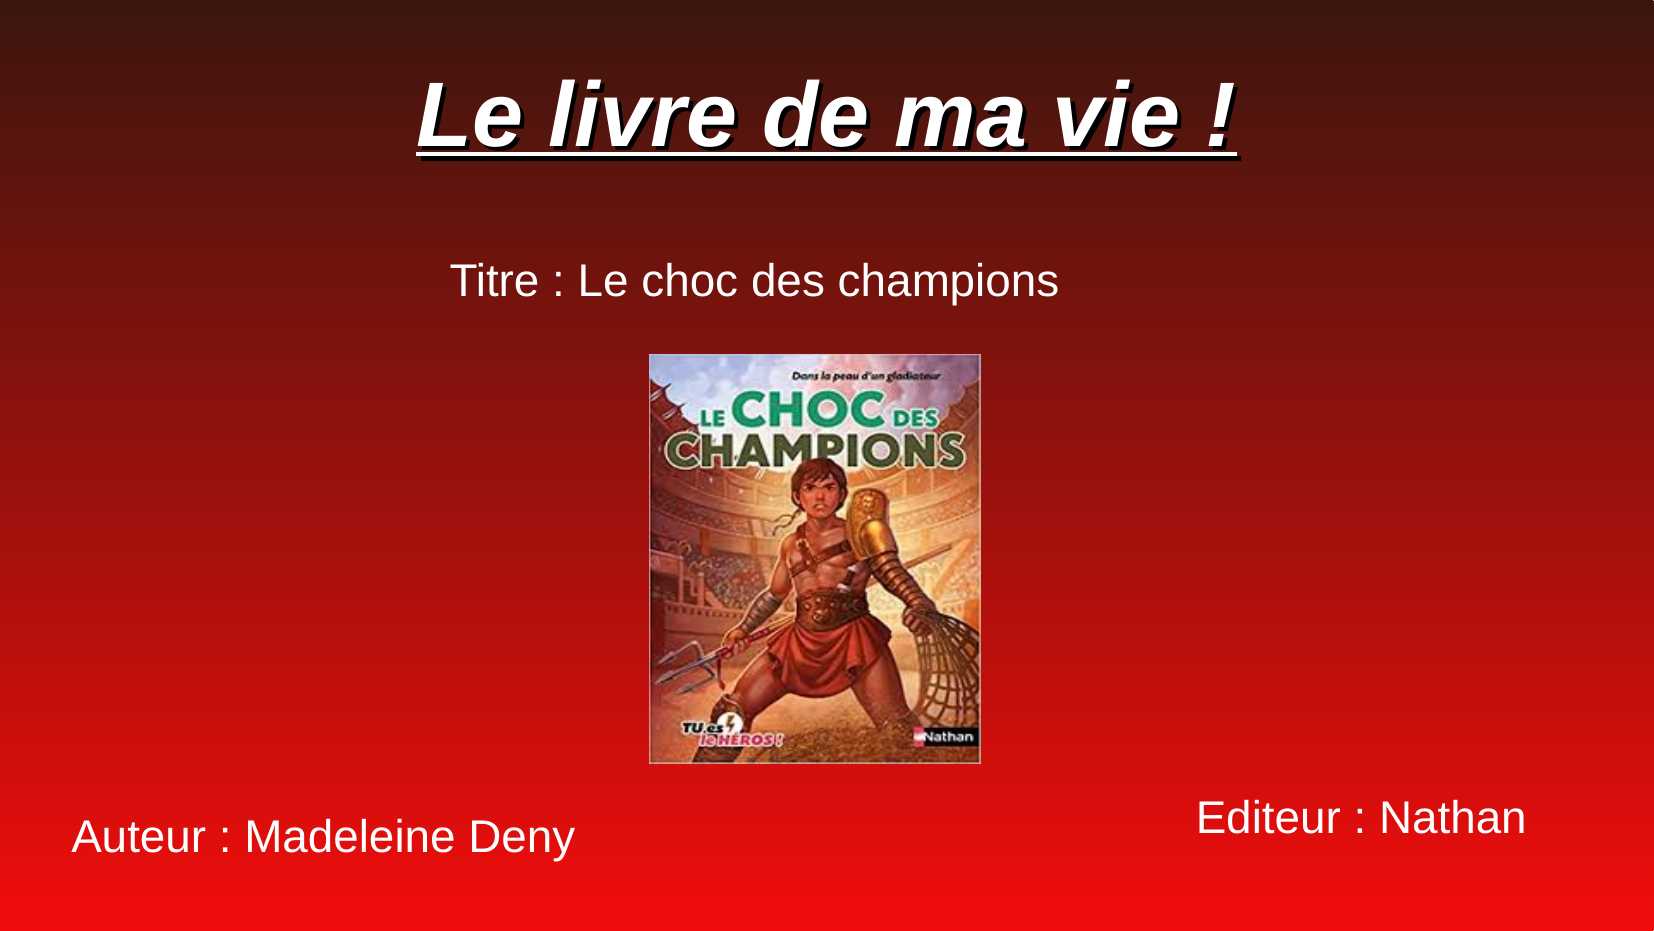

# Le livre de ma vie !
Titre : Le choc des champions
Editeur : Nathan
Auteur : Madeleine Deny